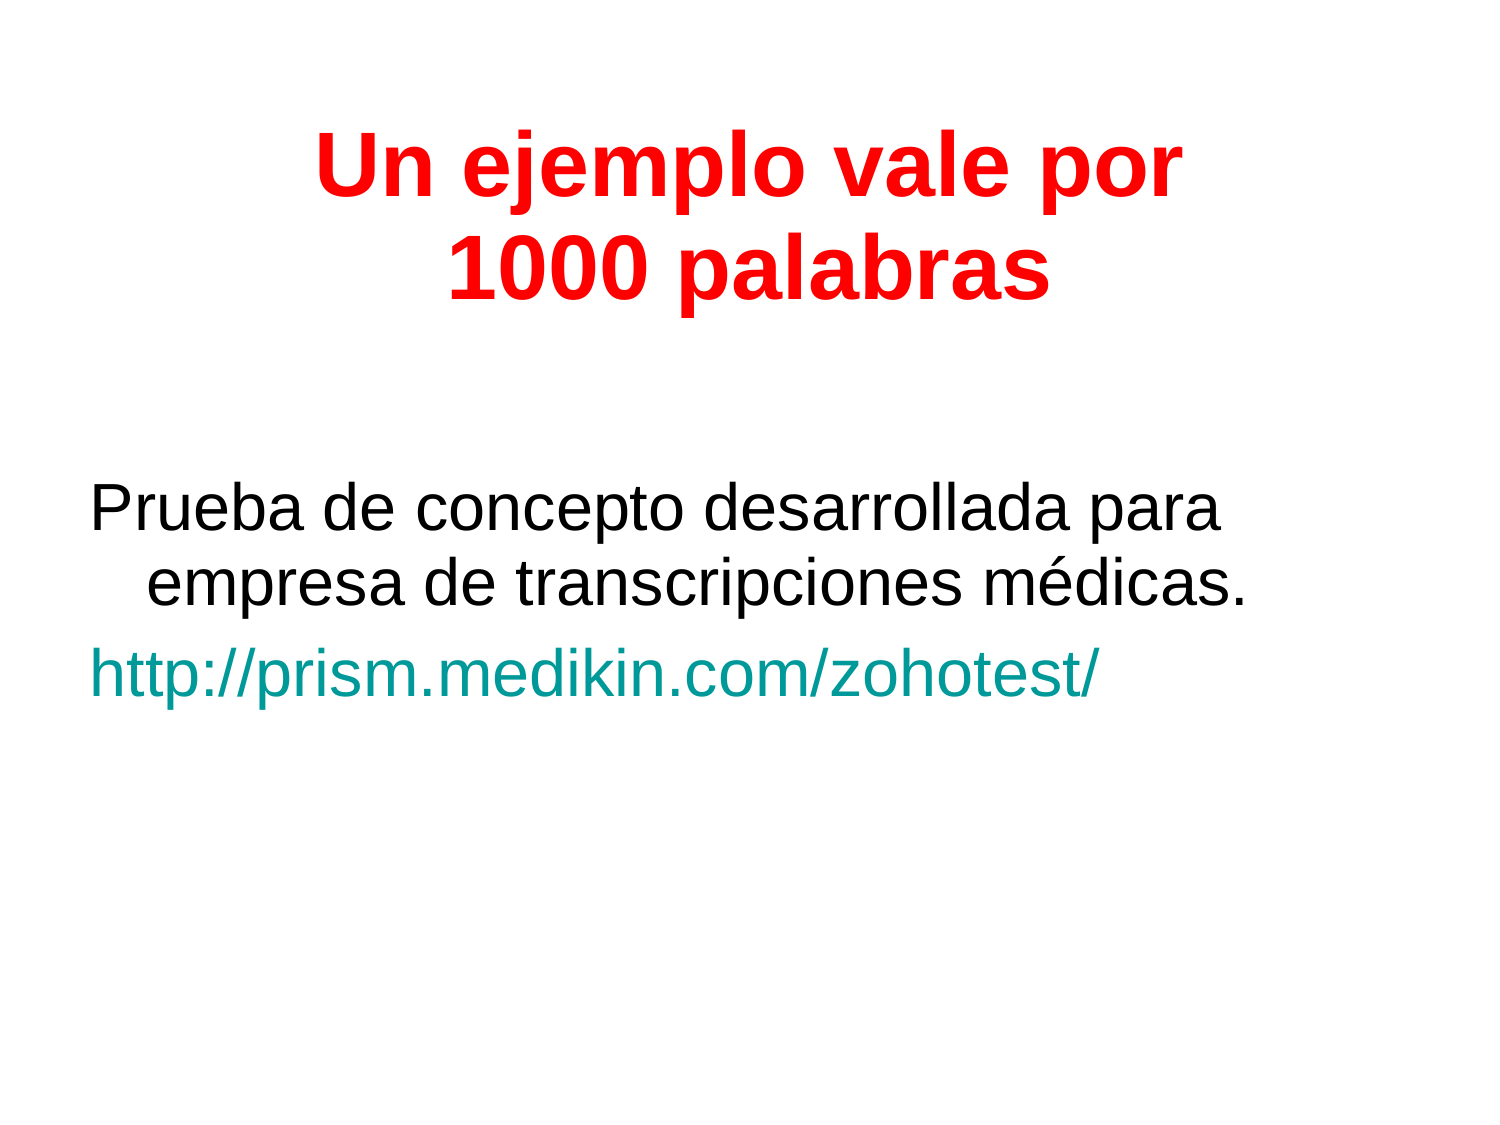

# Un ejemplo vale por 1000 palabras
Prueba de concepto desarrollada para empresa de transcripciones médicas.
http://prism.medikin.com/zohotest/